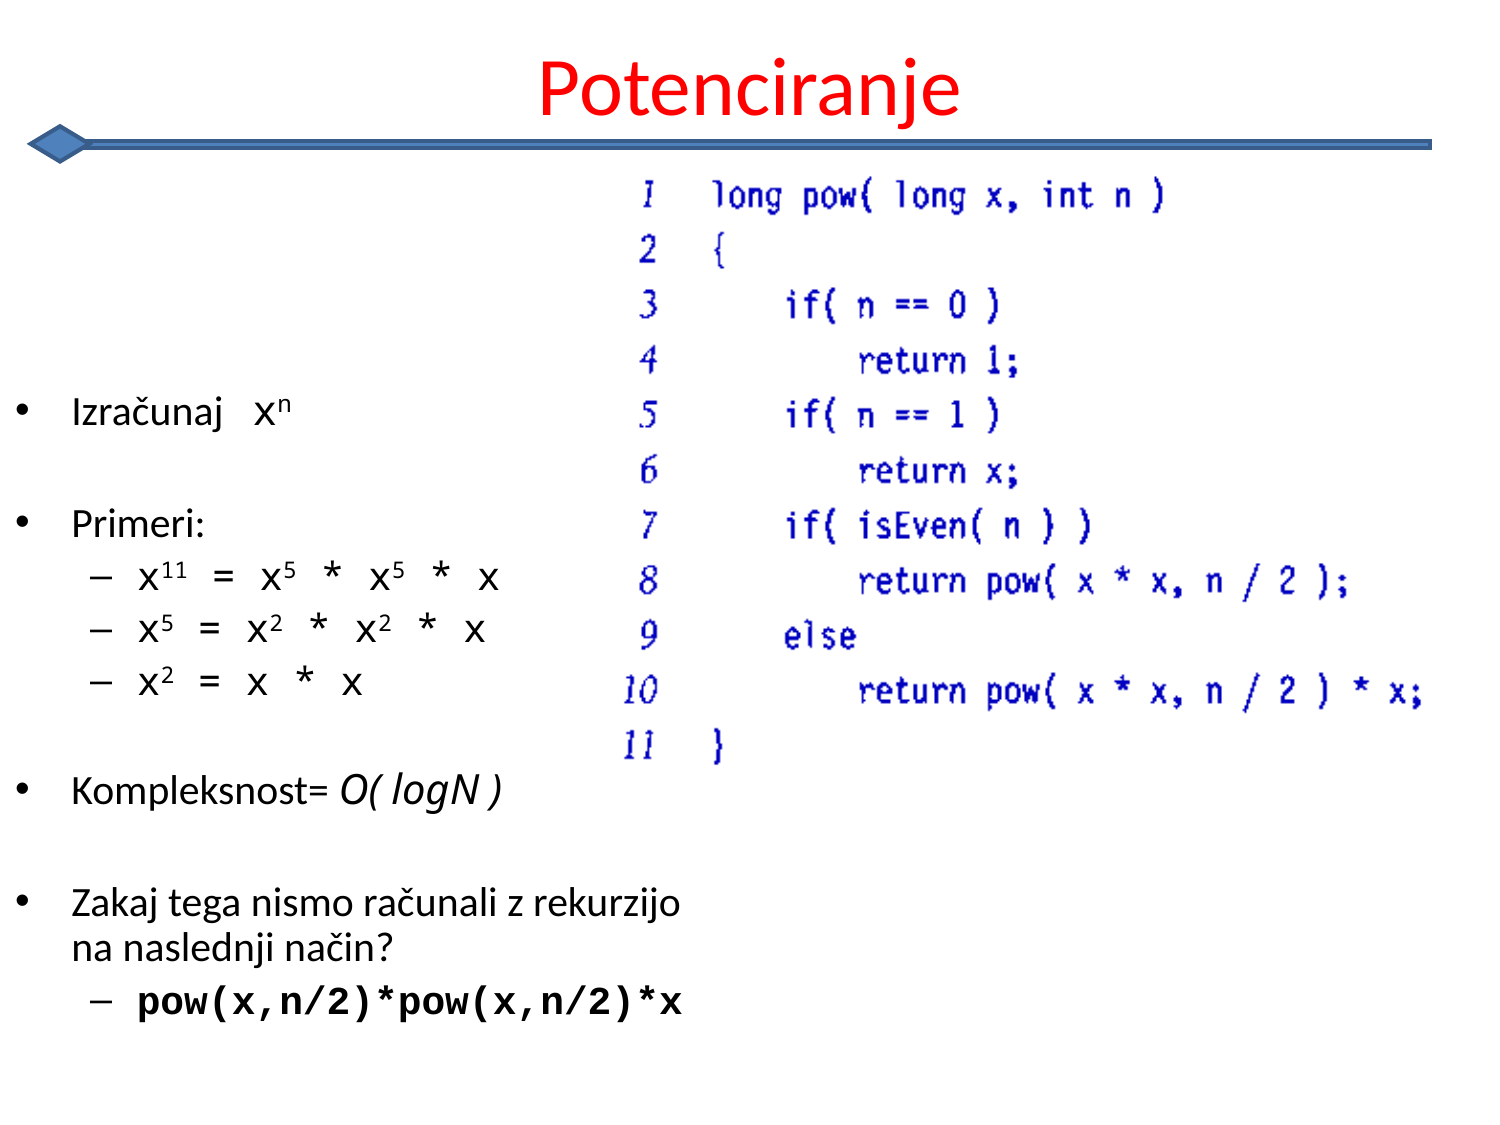

# Potenciranje
Izračunaj xn
Primeri:
x11 = x5 * x5 * x
x5 = x2 * x2 * x
x2 = x * x
Kompleksnost= O( logN )
Zakaj tega nismo računali z rekurzijo na naslednji način?
pow(x,n/2)*pow(x,n/2)*x